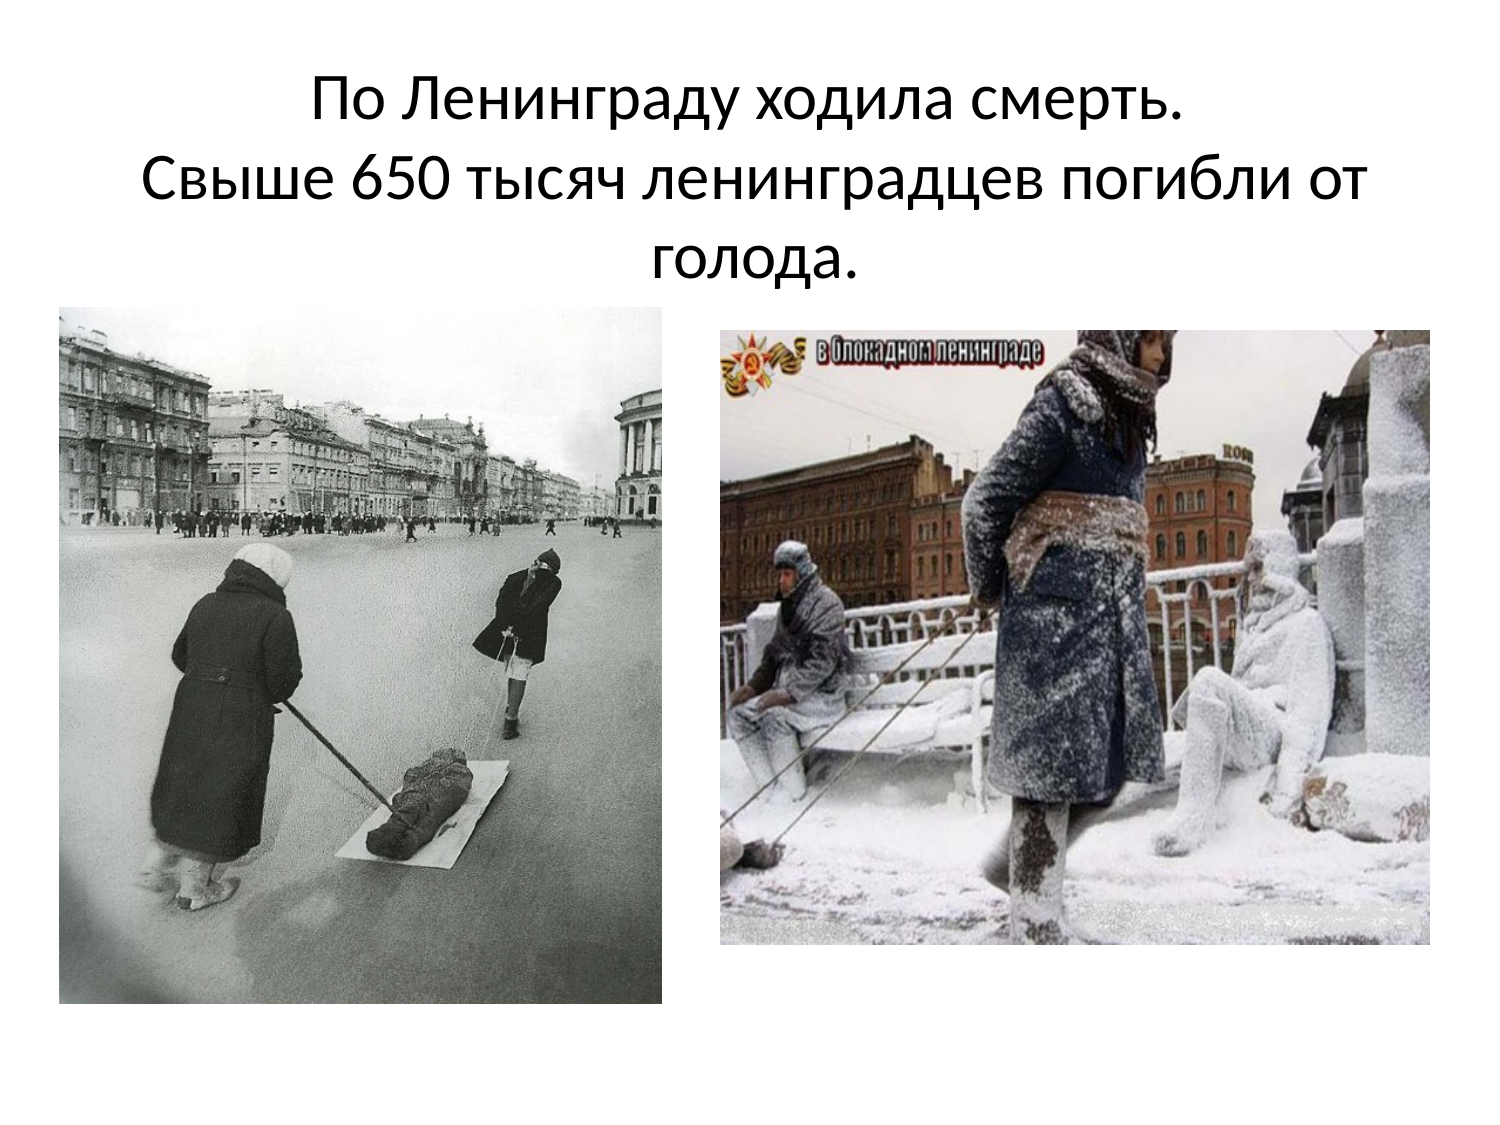

# По Ленинграду ходила смерть. Свыше 650 тысяч ленинградцев погибли от голода.